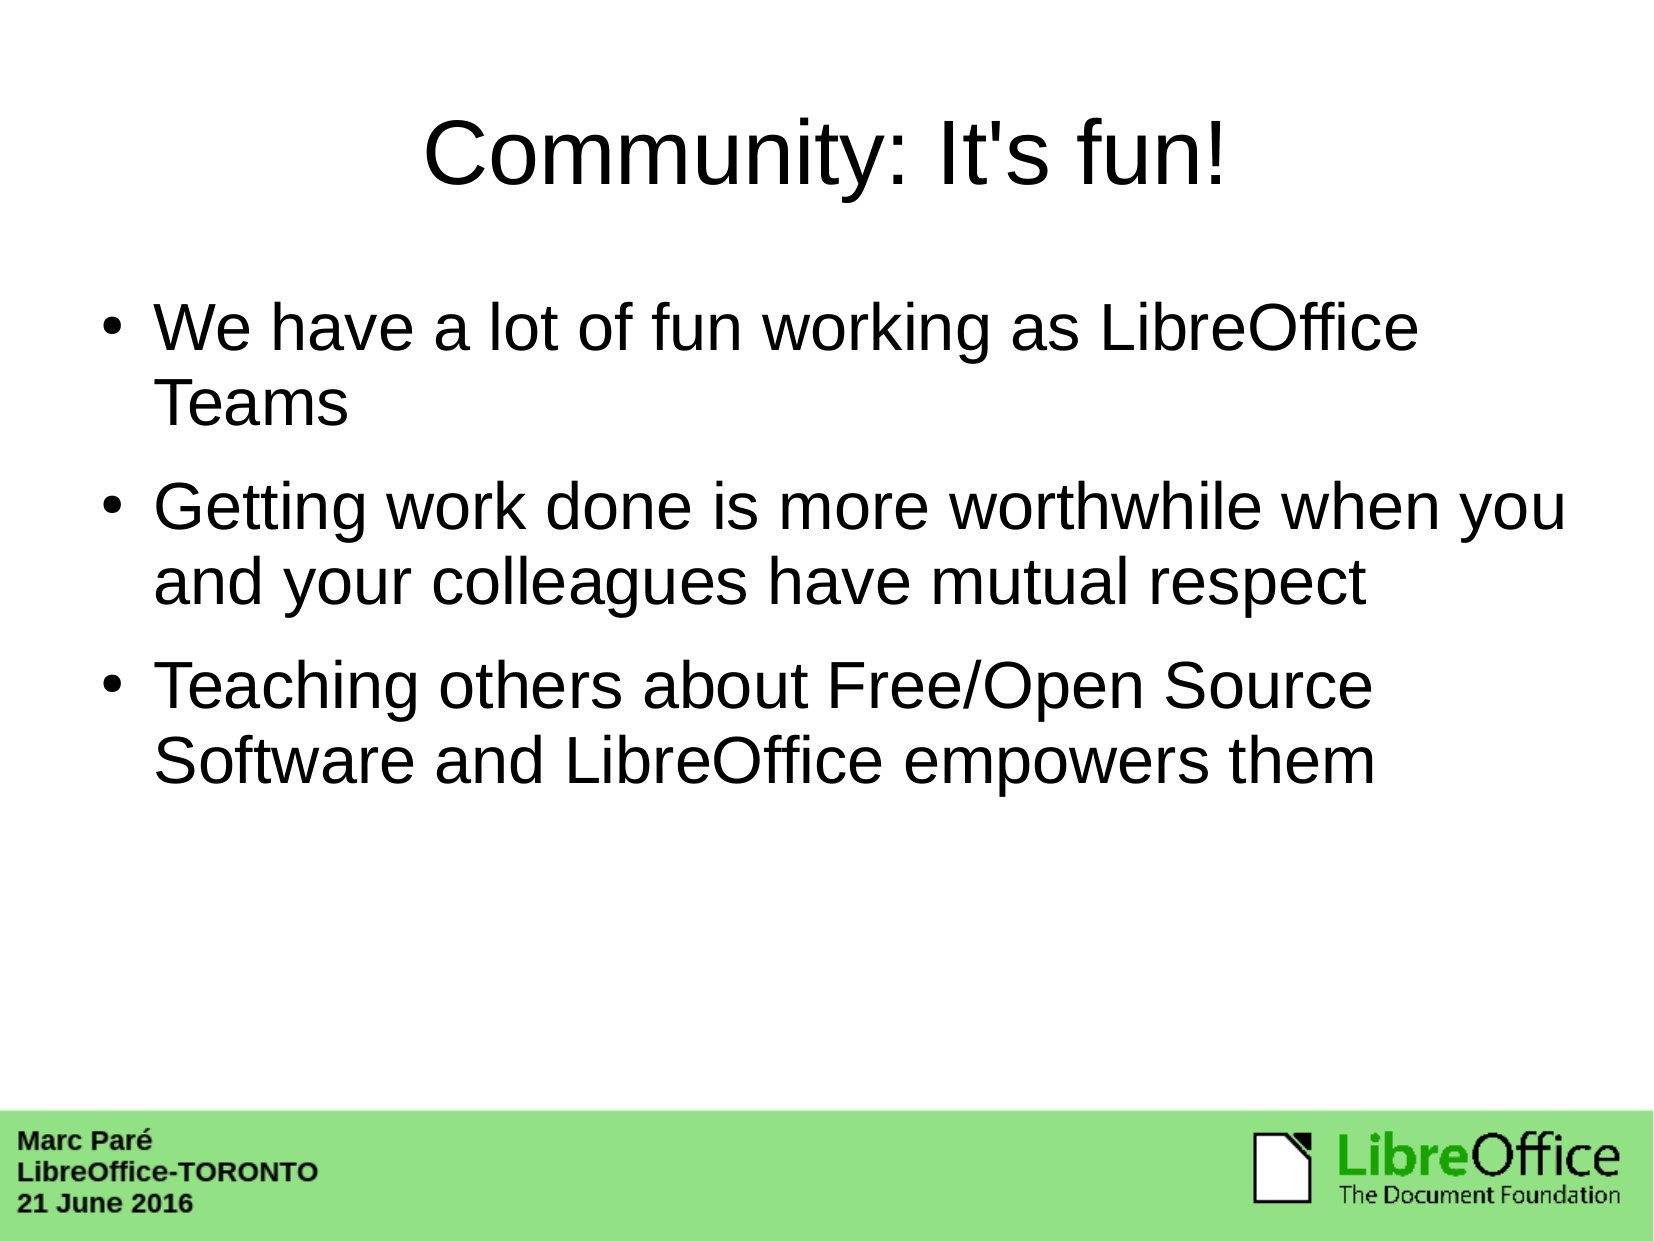

# Community: It's fun!
We have a lot of fun working as LibreOffice Teams
Getting work done is more worthwhile when you and your colleagues have mutual respect
Teaching others about Free/Open Source Software and LibreOffice empowers them